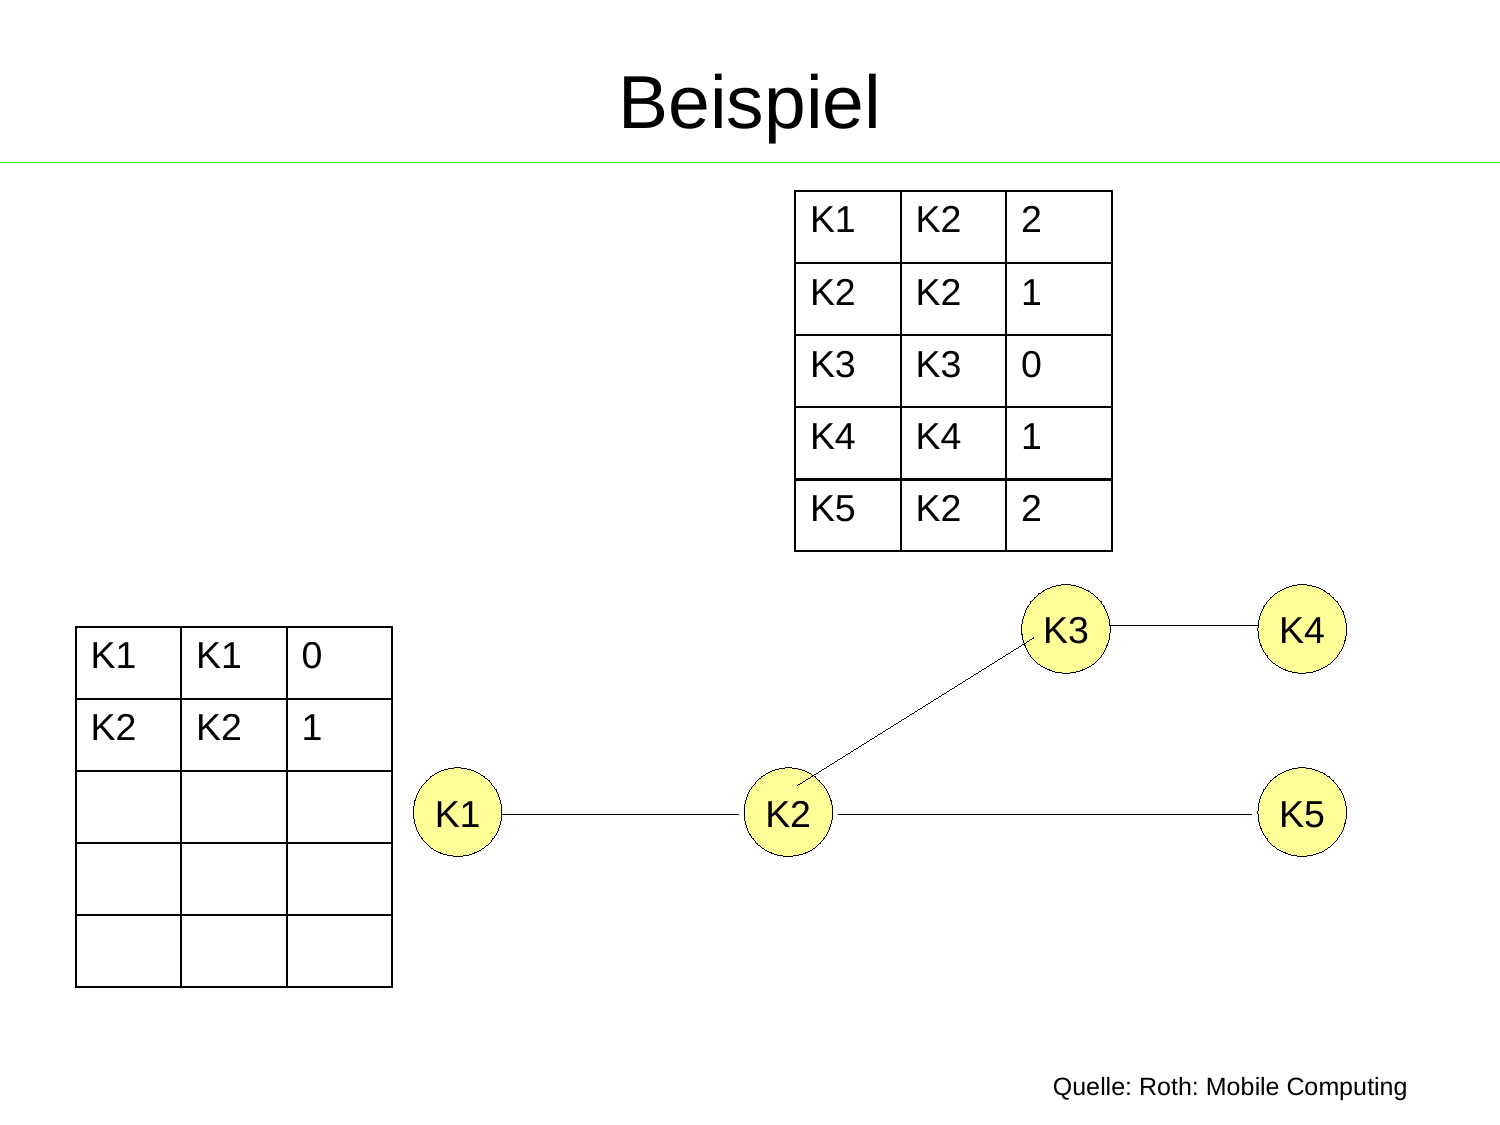

# Beispiel
| K1 | K2 | 2 |
| --- | --- | --- |
| K2 | K2 | 1 |
| K3 | K3 | 0 |
| K4 | K4 | 1 |
| K5 | K2 | 2 |
K3
K4
| K1 | K1 | 0 |
| --- | --- | --- |
| K2 | K2 | 1 |
| | | |
| | | |
| | | |
K1
K2
K5
Quelle: Roth: Mobile Computing